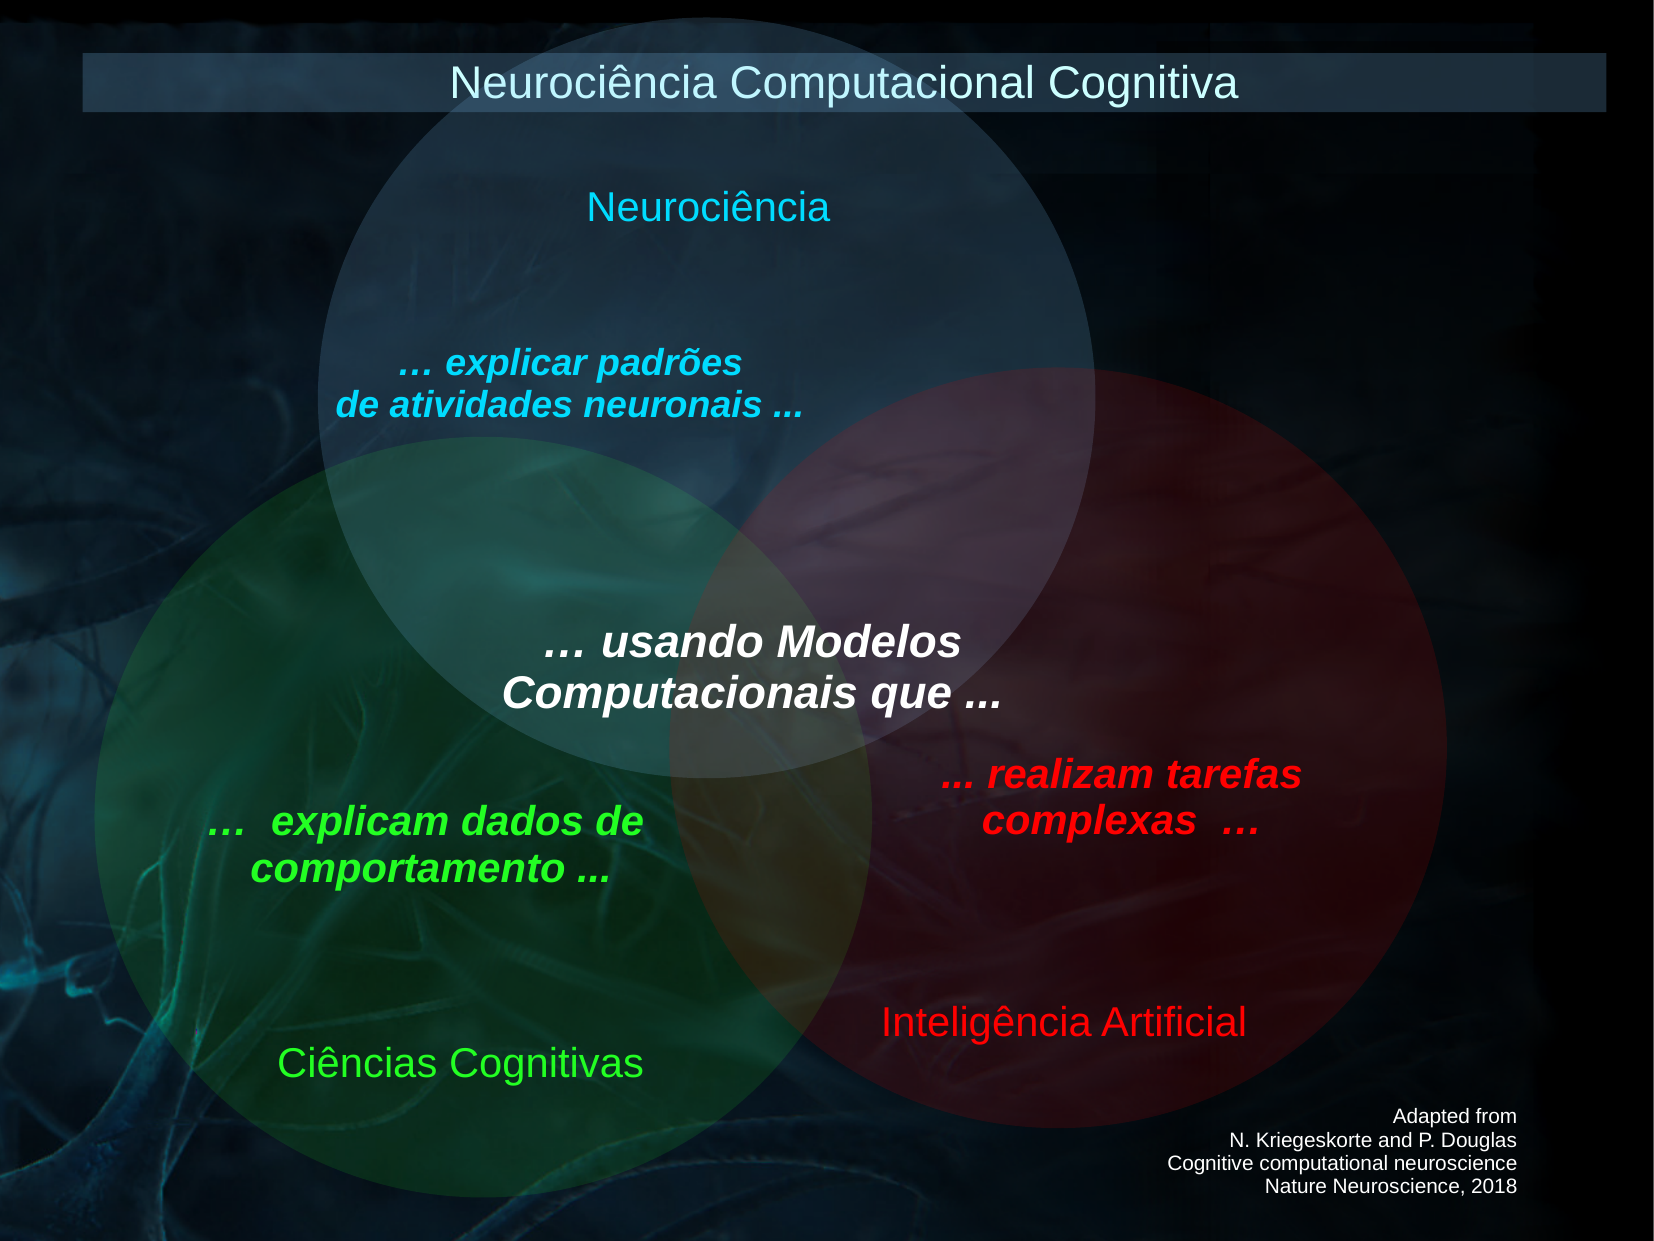

Neurociência Computacional Cognitiva
Neurociência
… explicar padrões
de atividades neuronais ...
… usando Modelos
Computacionais que ...
... realizam tarefas
complexas …
… explicam dados de
comportamento ...
Inteligência Artificial
Ciências Cognitivas
Adapted from
N. Kriegeskorte and P. Douglas
Cognitive computational neuroscience
Nature Neuroscience, 2018